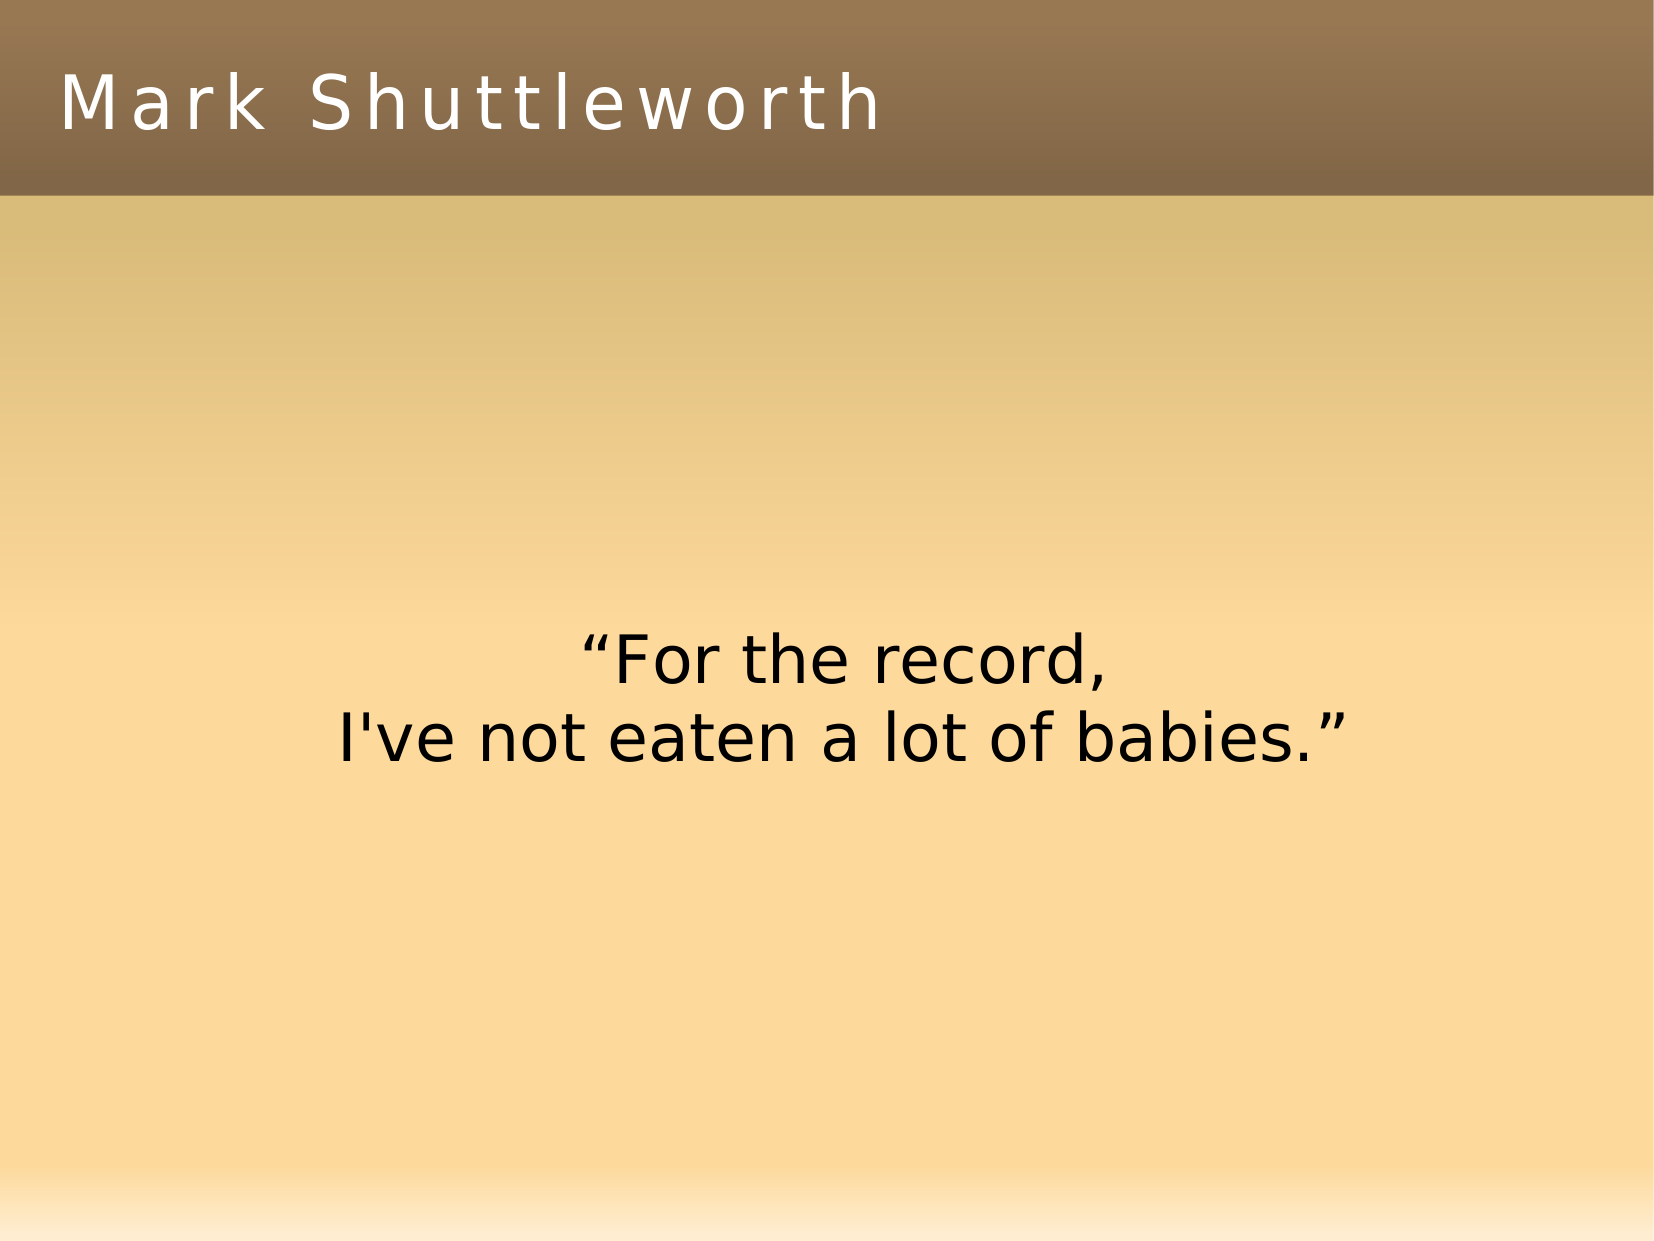

# Mark Shuttleworth
“For the record,
I've not eaten a lot of babies.”